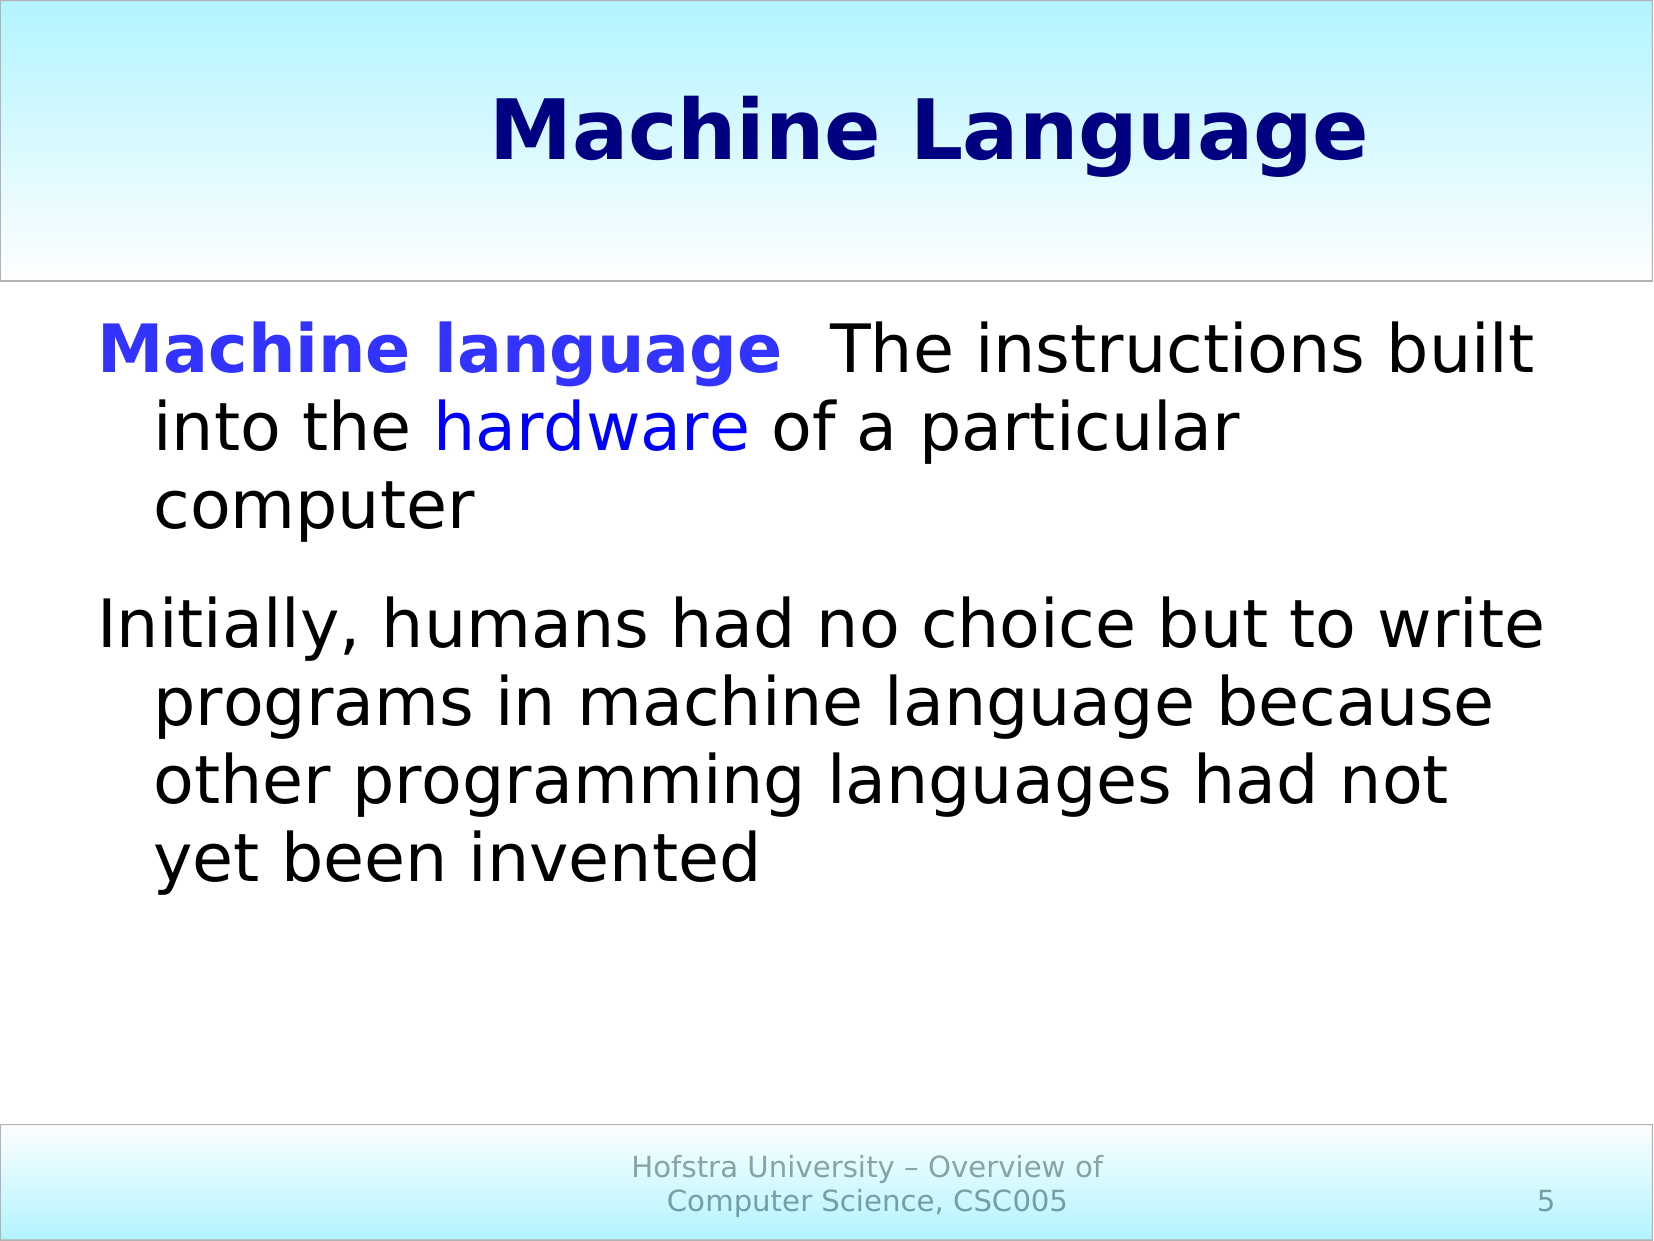

# Machine Language
Machine language The instructions built into the hardware of a particular computer
Initially, humans had no choice but to write programs in machine language because other programming languages had not yet been invented
5